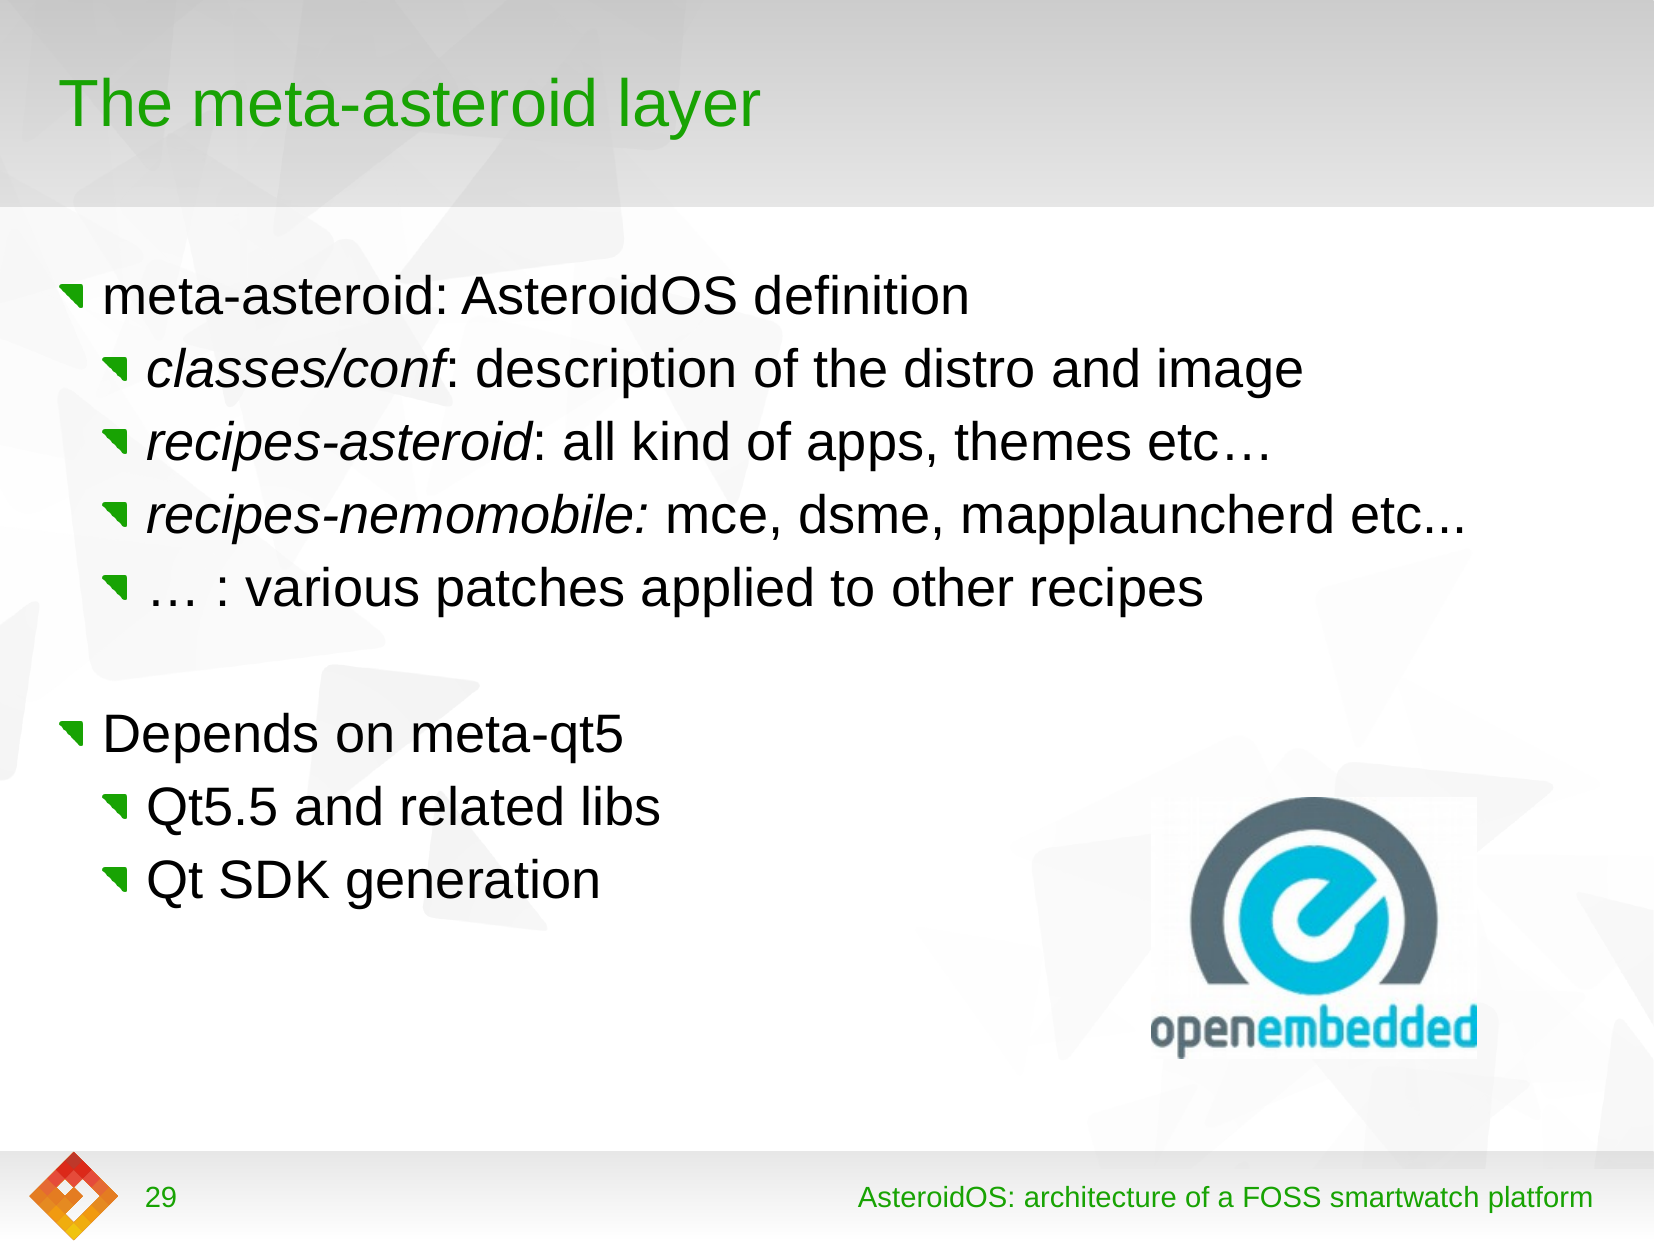

# The meta-asteroid layer
meta-asteroid: AsteroidOS definition
classes/conf: description of the distro and image
recipes-asteroid: all kind of apps, themes etc…
recipes-nemomobile: mce, dsme, mapplauncherd etc...
… : various patches applied to other recipes
Depends on meta-qt5
Qt5.5 and related libs
Qt SDK generation
29
AsteroidOS: architecture of a FOSS smartwatch platform